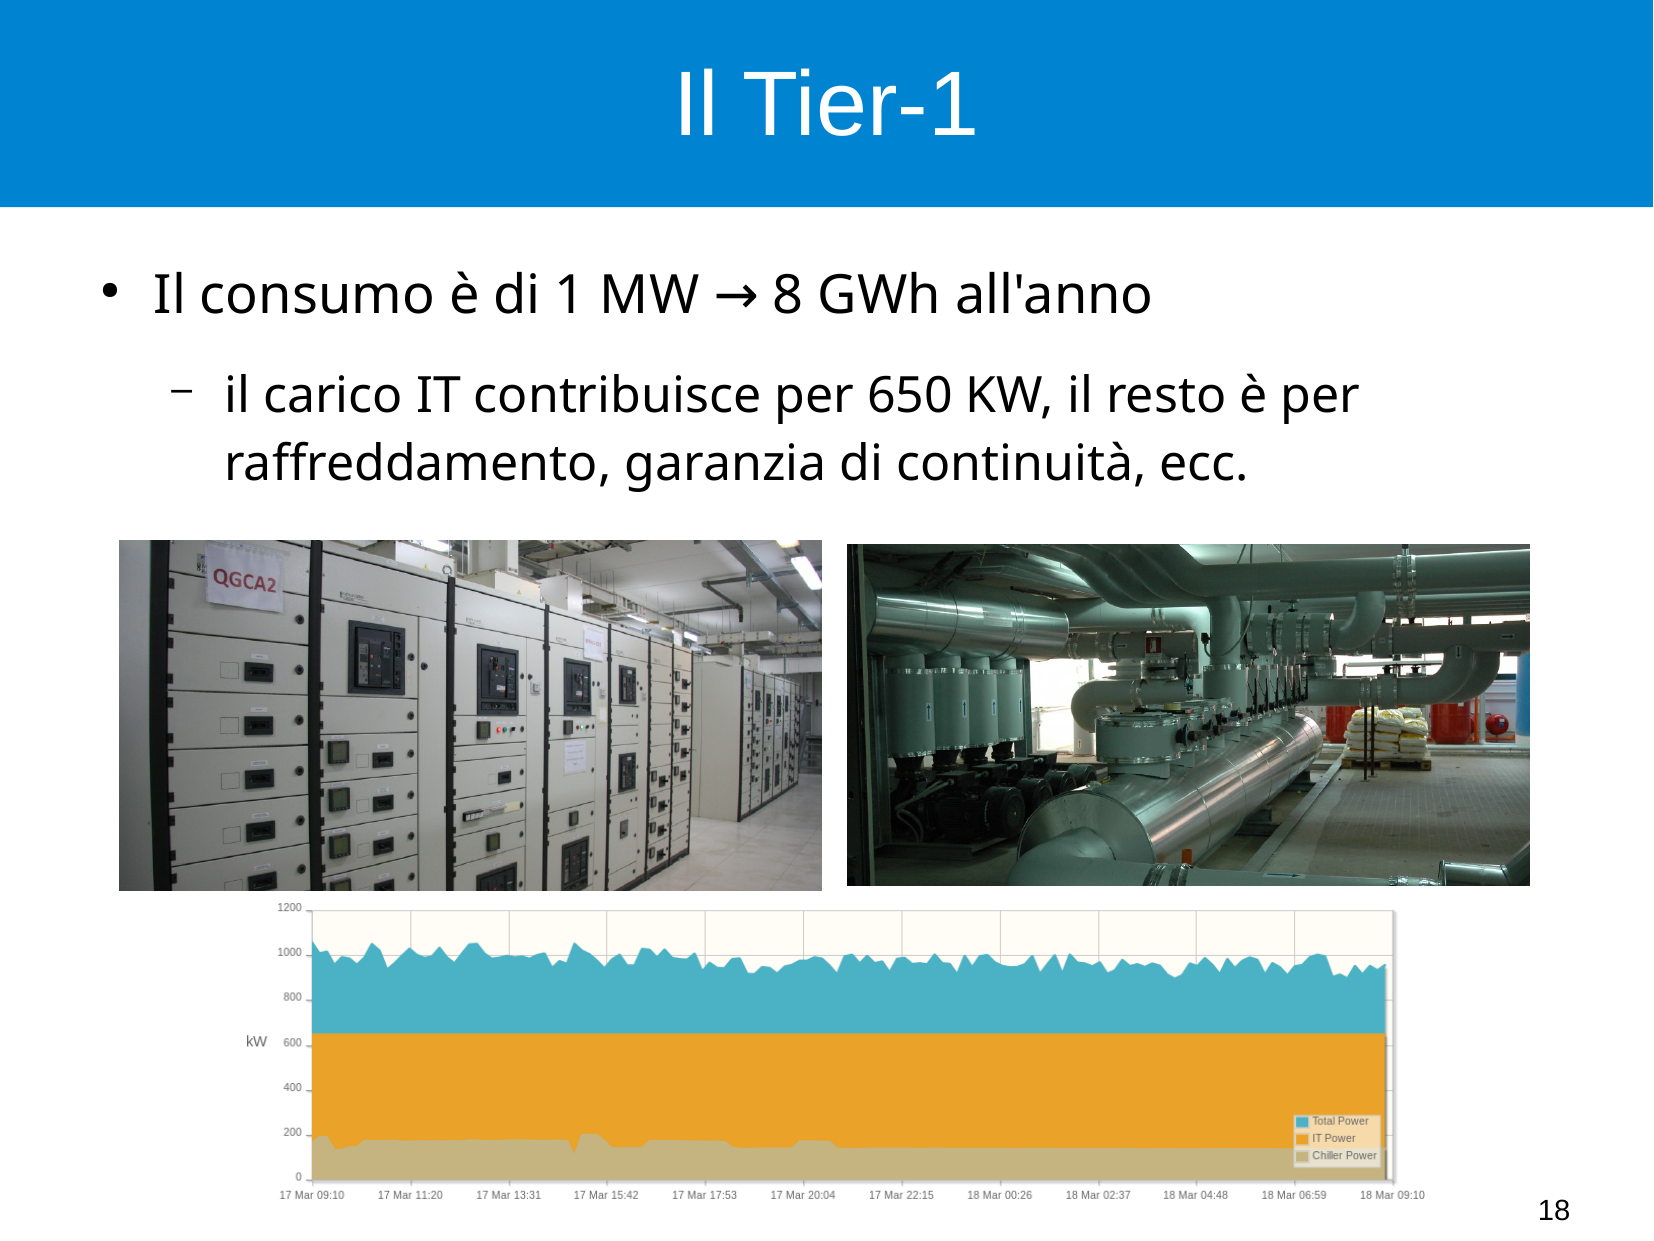

# Il Tier-1
Il consumo è di 1 MW → 8 GWh all'anno
il carico IT contribuisce per 650 KW, il resto è per raffreddamento, garanzia di continuità, ecc.
18